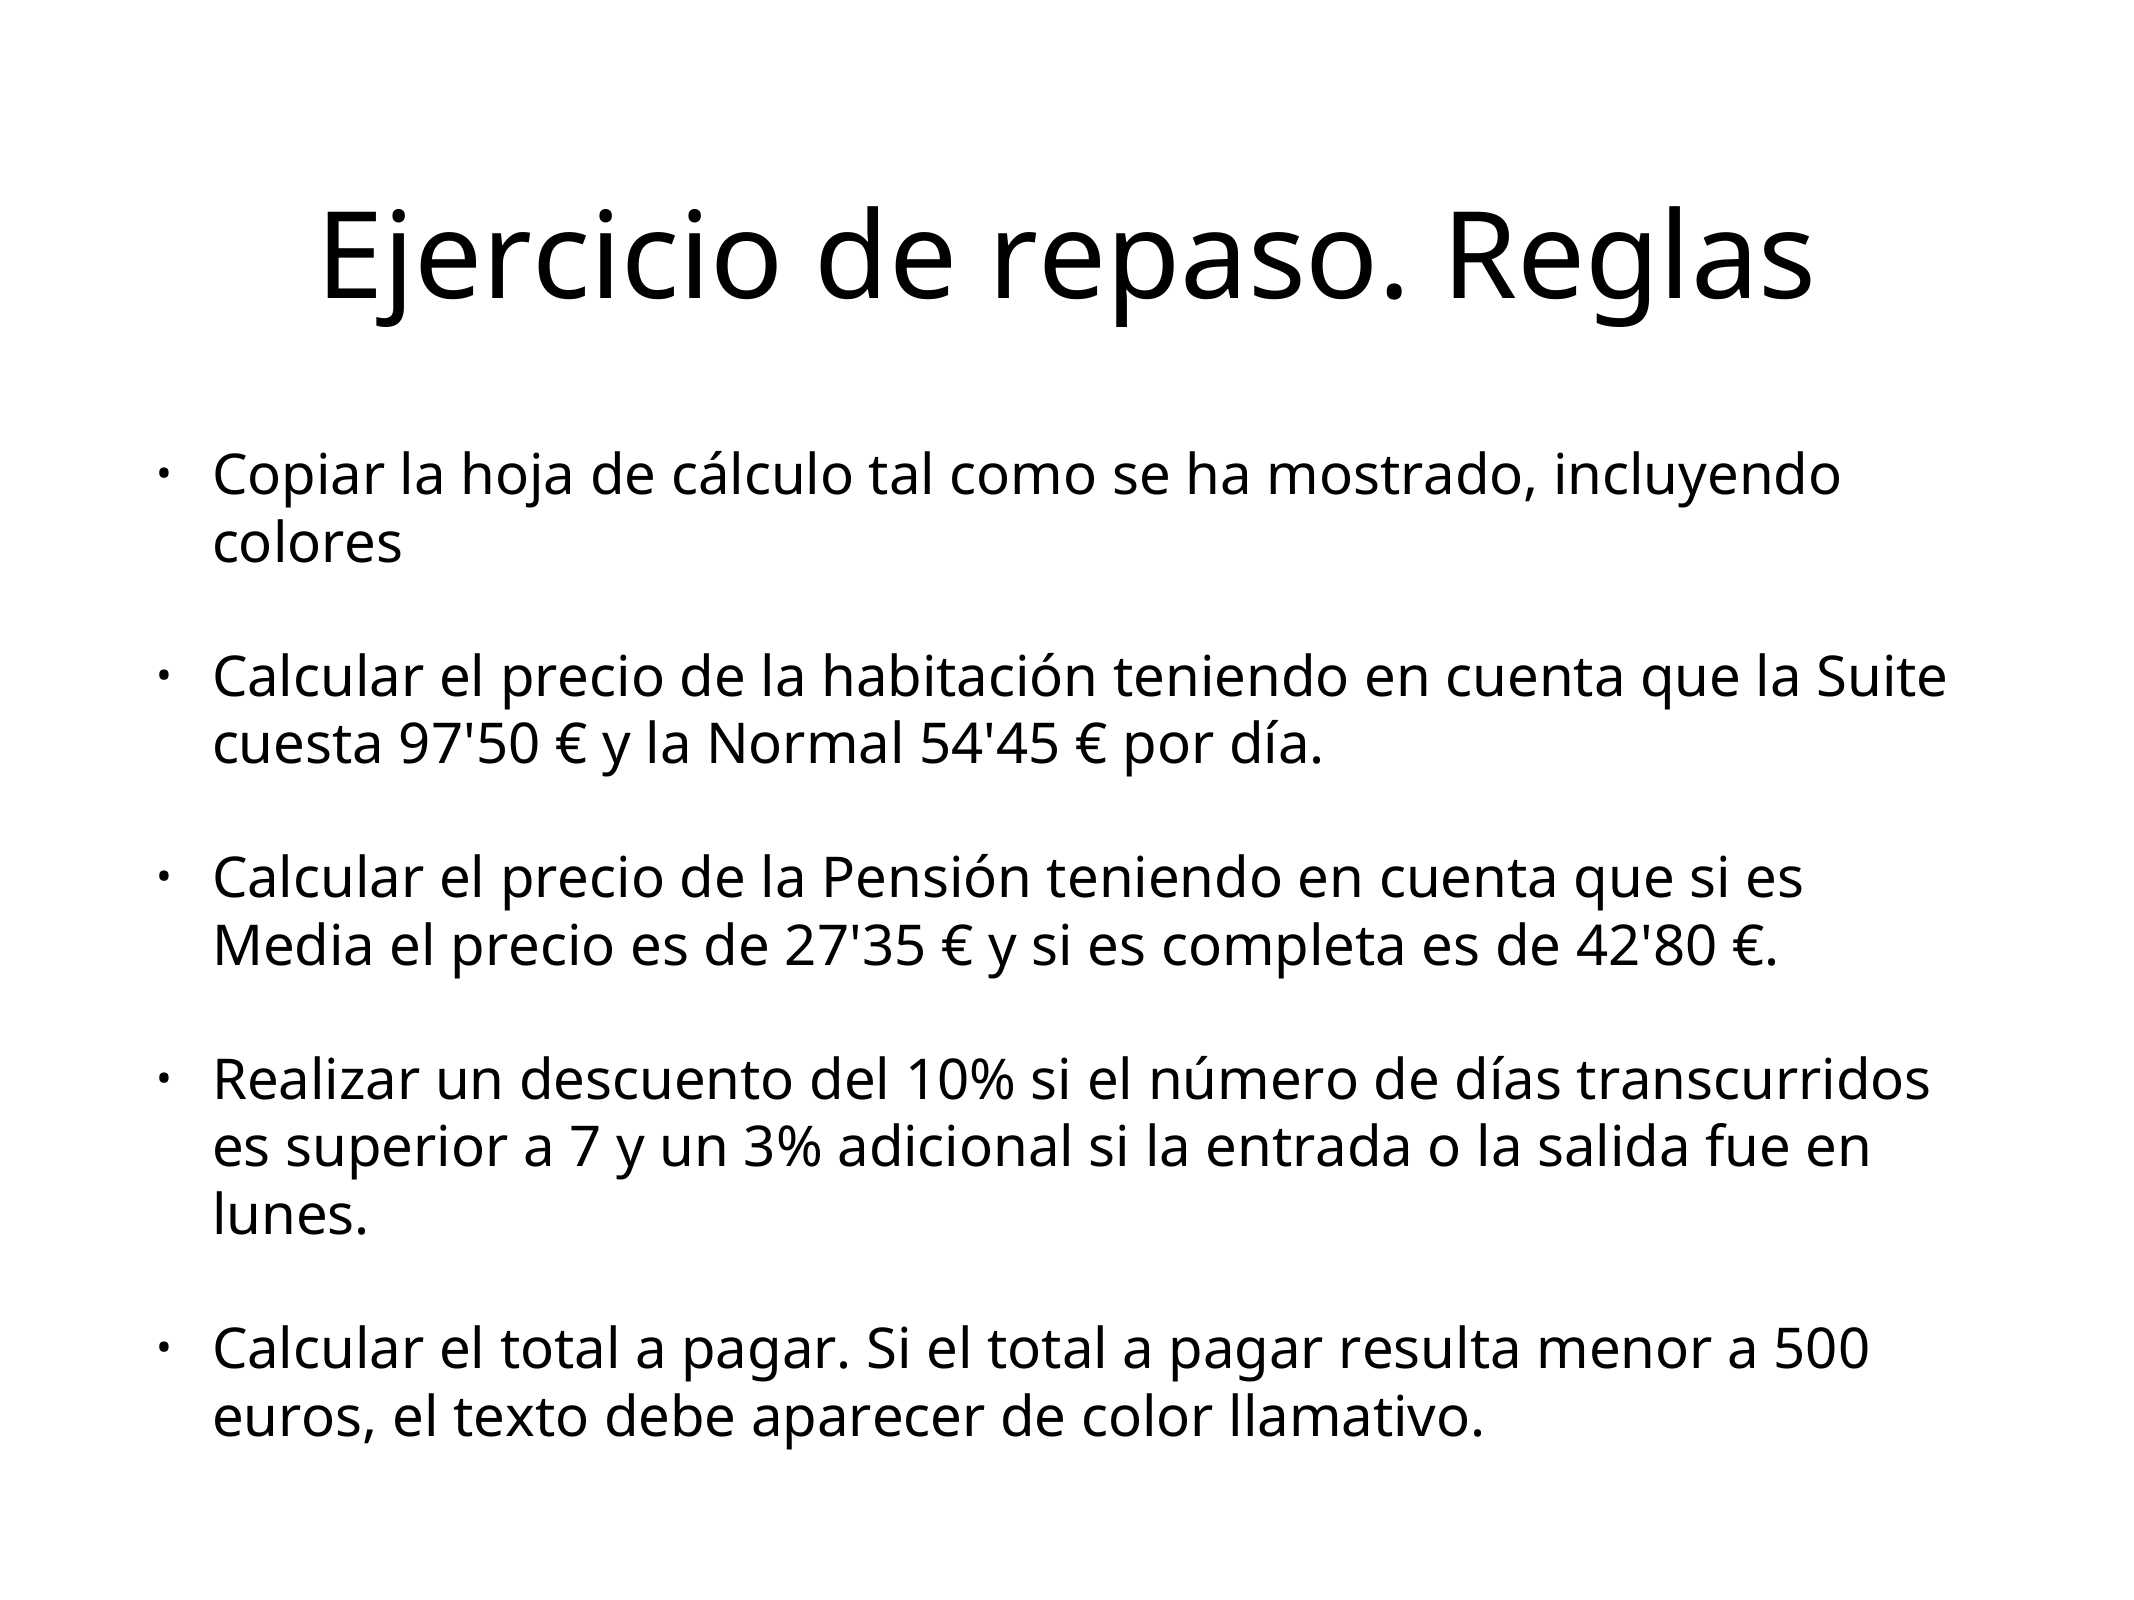

# Ejercicio de repaso. Reglas
Copiar la hoja de cálculo tal como se ha mostrado, incluyendo colores
Calcular el precio de la habitación teniendo en cuenta que la Suite cuesta 97'50 € y la Normal 54'45 € por día.
Calcular el precio de la Pensión teniendo en cuenta que si es Media el precio es de 27'35 € y si es completa es de 42'80 €.
Realizar un descuento del 10% si el número de días transcurridos es superior a 7 y un 3% adicional si la entrada o la salida fue en lunes.
Calcular el total a pagar. Si el total a pagar resulta menor a 500 euros, el texto debe aparecer de color llamativo.